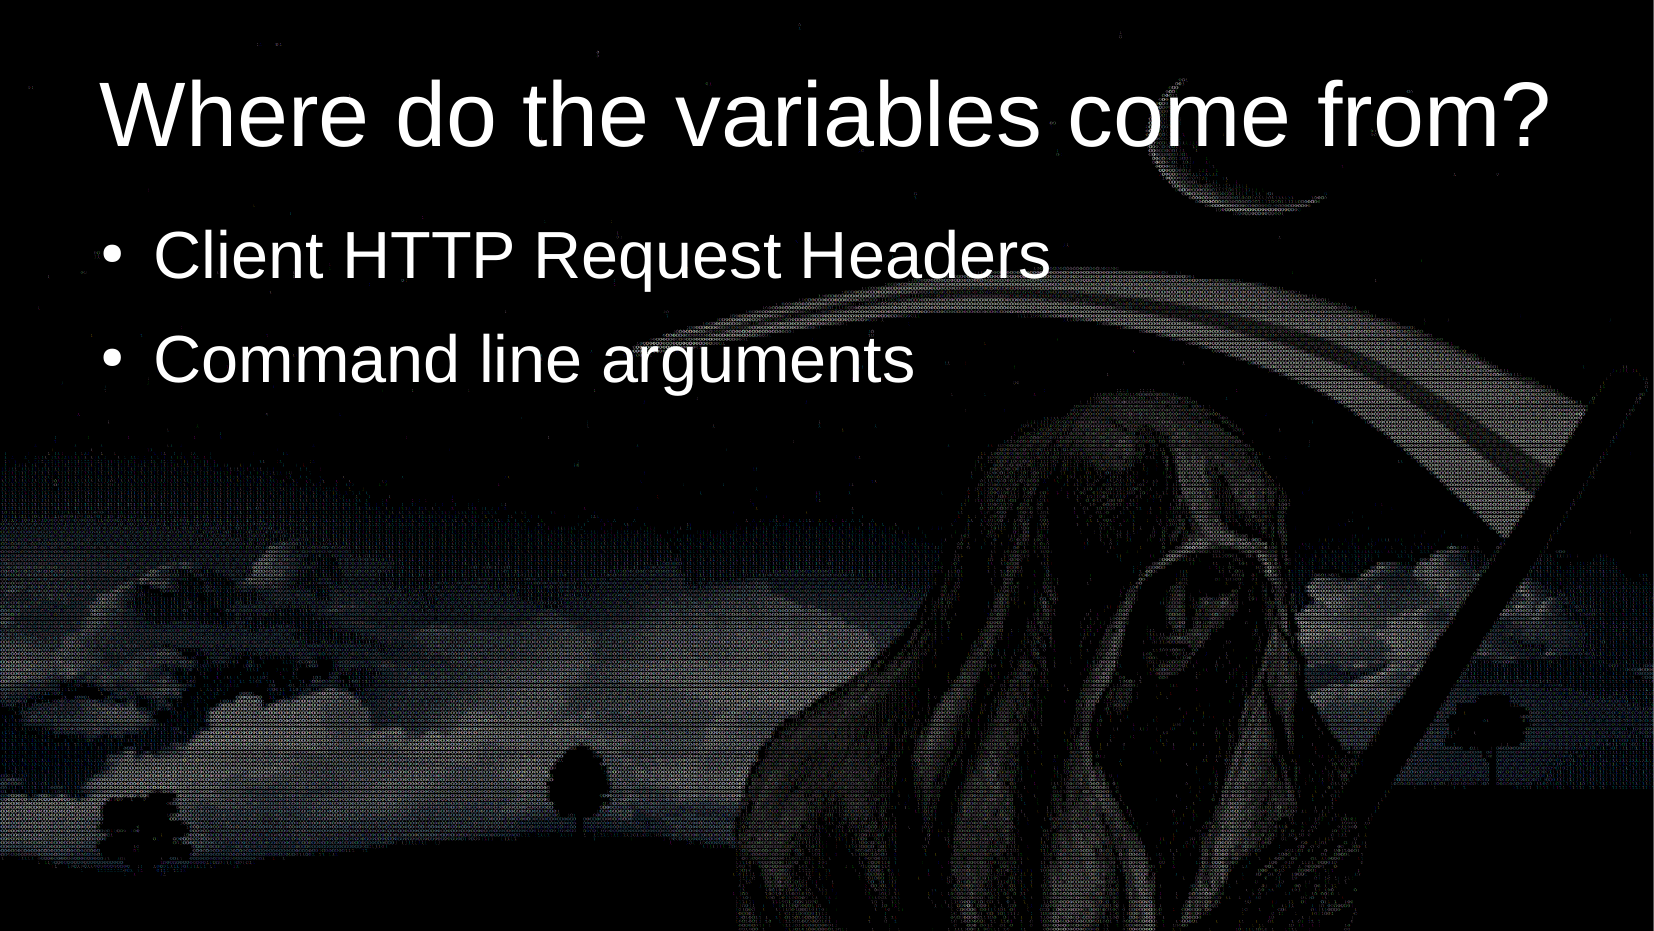

# Where do the variables come from?
Client HTTP Request Headers
Command line arguments